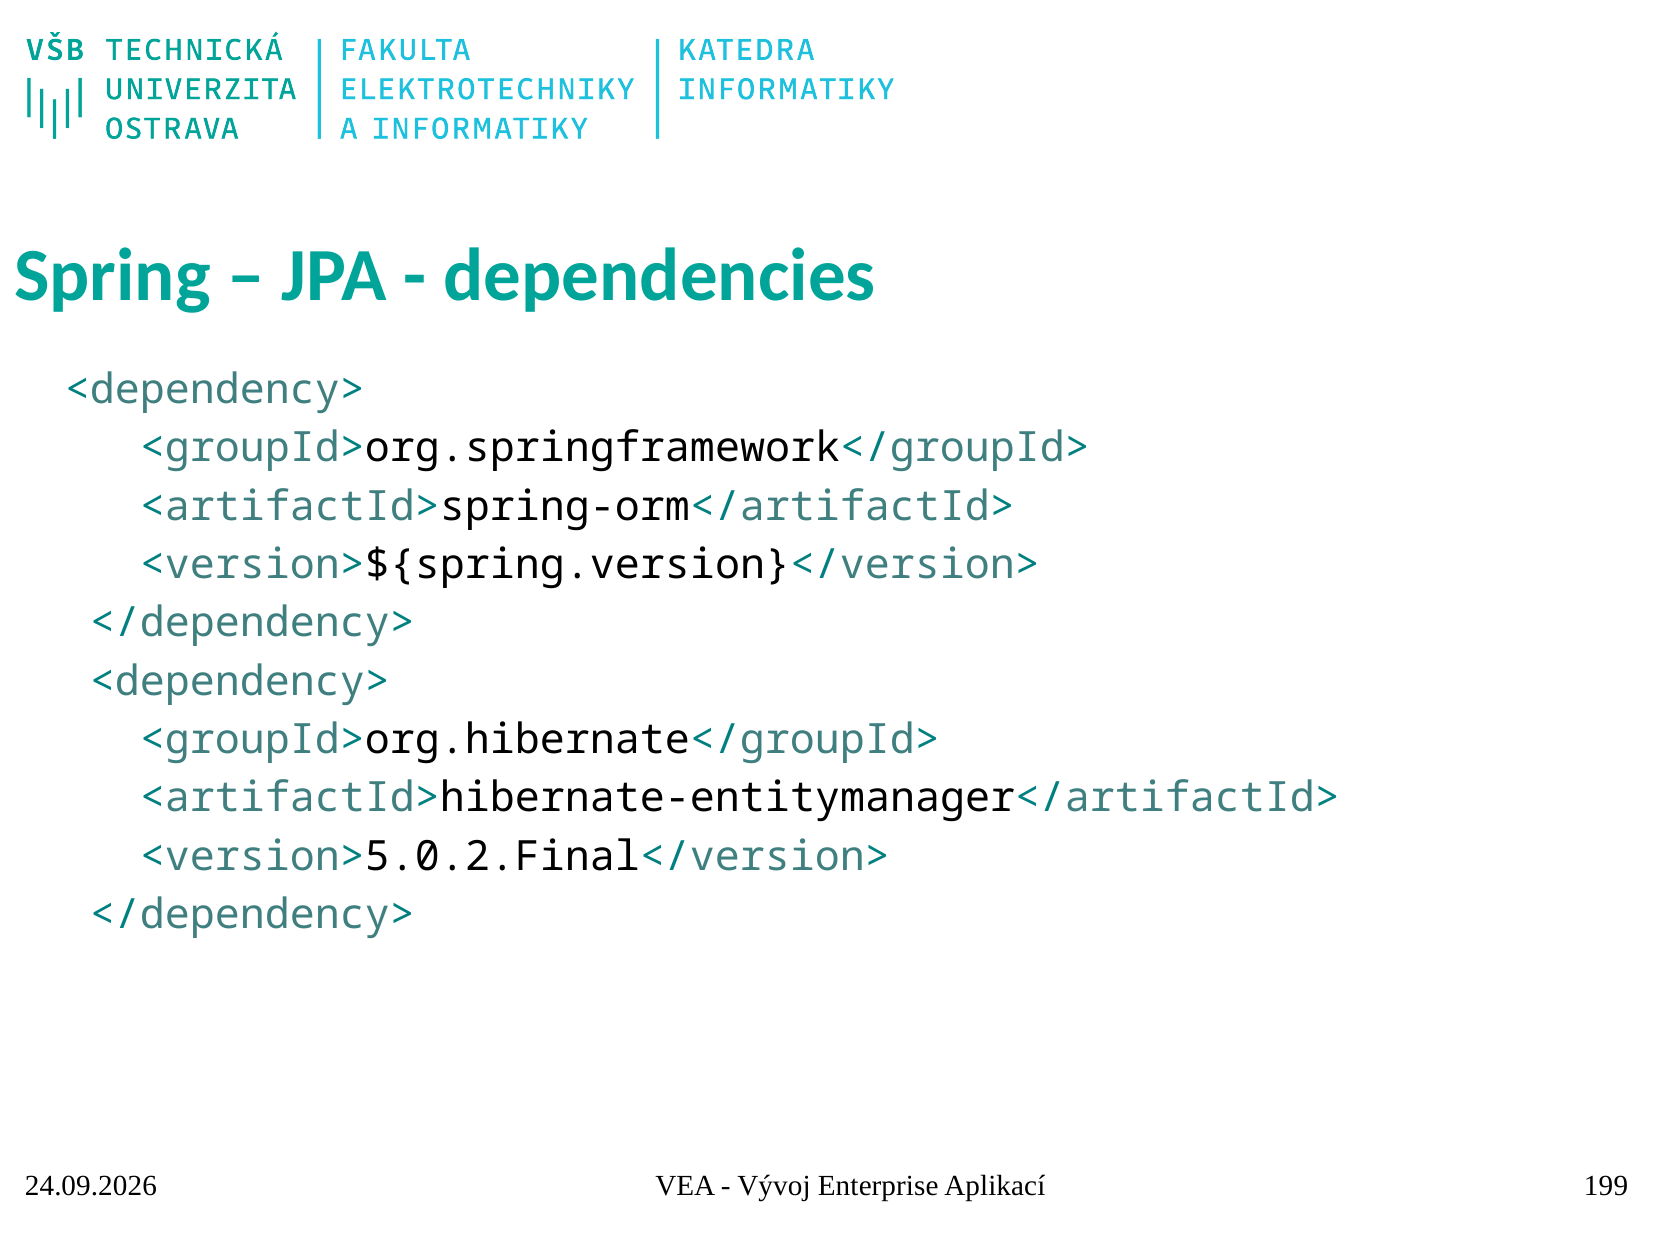

Spring – JPA - dependencies
# <dependency>
 <groupId>org.springframework</groupId>
 <artifactId>spring-orm</artifactId>
 <version>${spring.version}</version>
 </dependency>
 <dependency>
 <groupId>org.hibernate</groupId>
 <artifactId>hibernate-entitymanager</artifactId>
 <version>5.0.2.Final</version>
 </dependency>
VEA - Vývoj Enterprise Aplikací
199